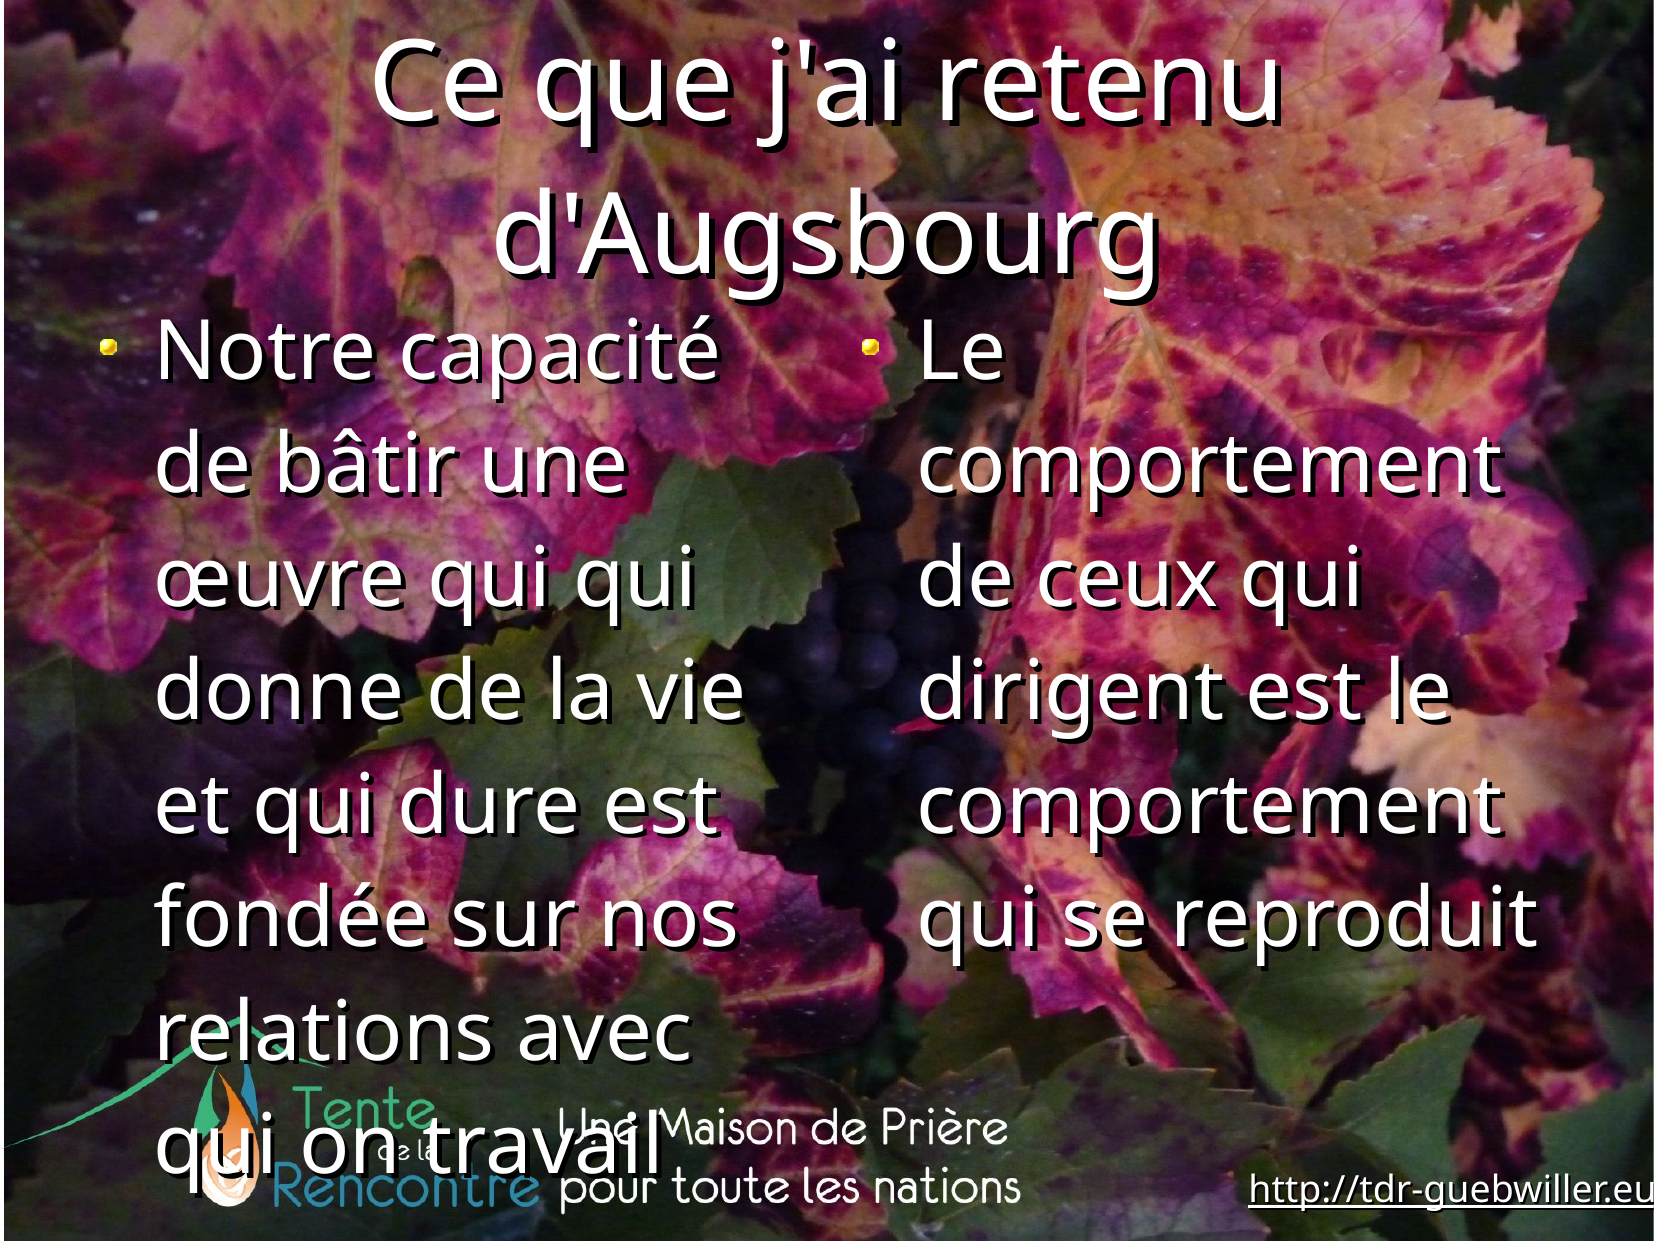

# Ce que j'ai retenu d'Augsbourg
Notre capacité de bâtir une œuvre qui qui donne de la vie et qui dure est fondée sur nos relations avec qui on travail
Le comportement de ceux qui dirigent est le comportement qui se reproduit